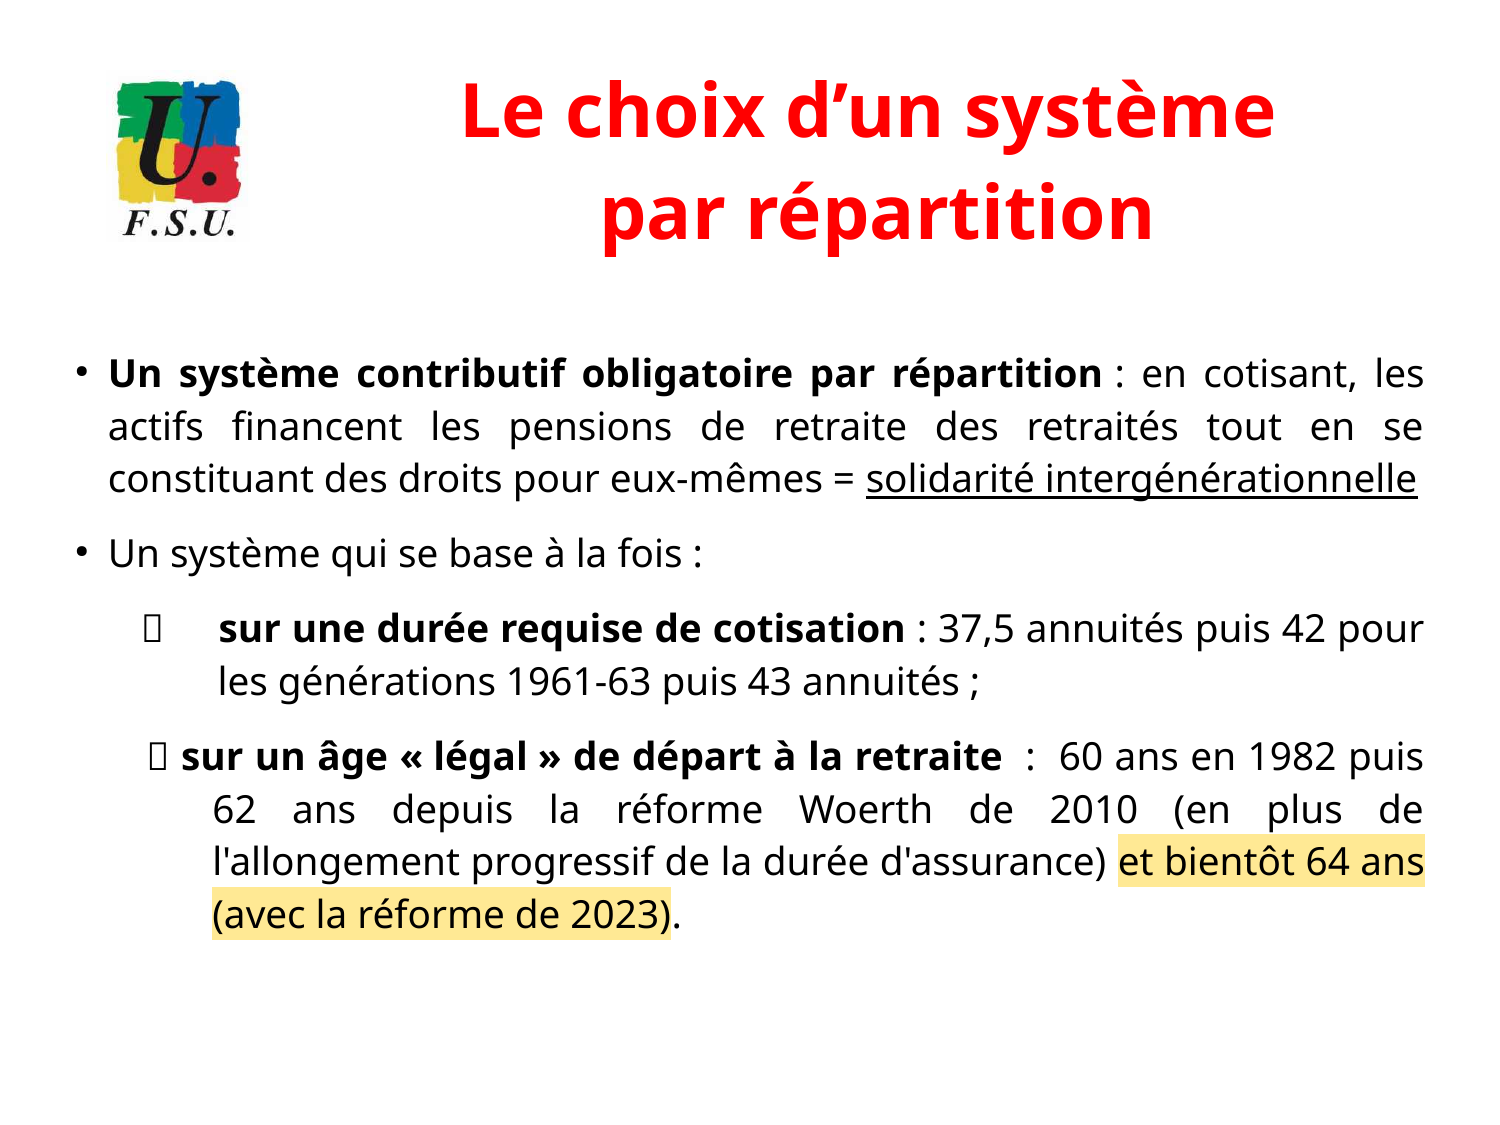

# Le choix d’un système par répartition
Un système contributif obligatoire par répartition : en cotisant, les actifs financent les pensions de retraite des retraités tout en se constituant des droits pour eux-mêmes = solidarité intergénérationnelle
Un système qui se base à la fois :
 	sur une durée requise de cotisation : 37,5 annuités puis 42 pour les générations 1961-63 puis 43 annuités ;
 sur un âge « légal » de départ à la retraite  : 60 ans en 1982 puis 62 ans depuis la réforme Woerth de 2010 (en plus de l'allongement progressif de la durée d'assurance) et bientôt 64 ans (avec la réforme de 2023).